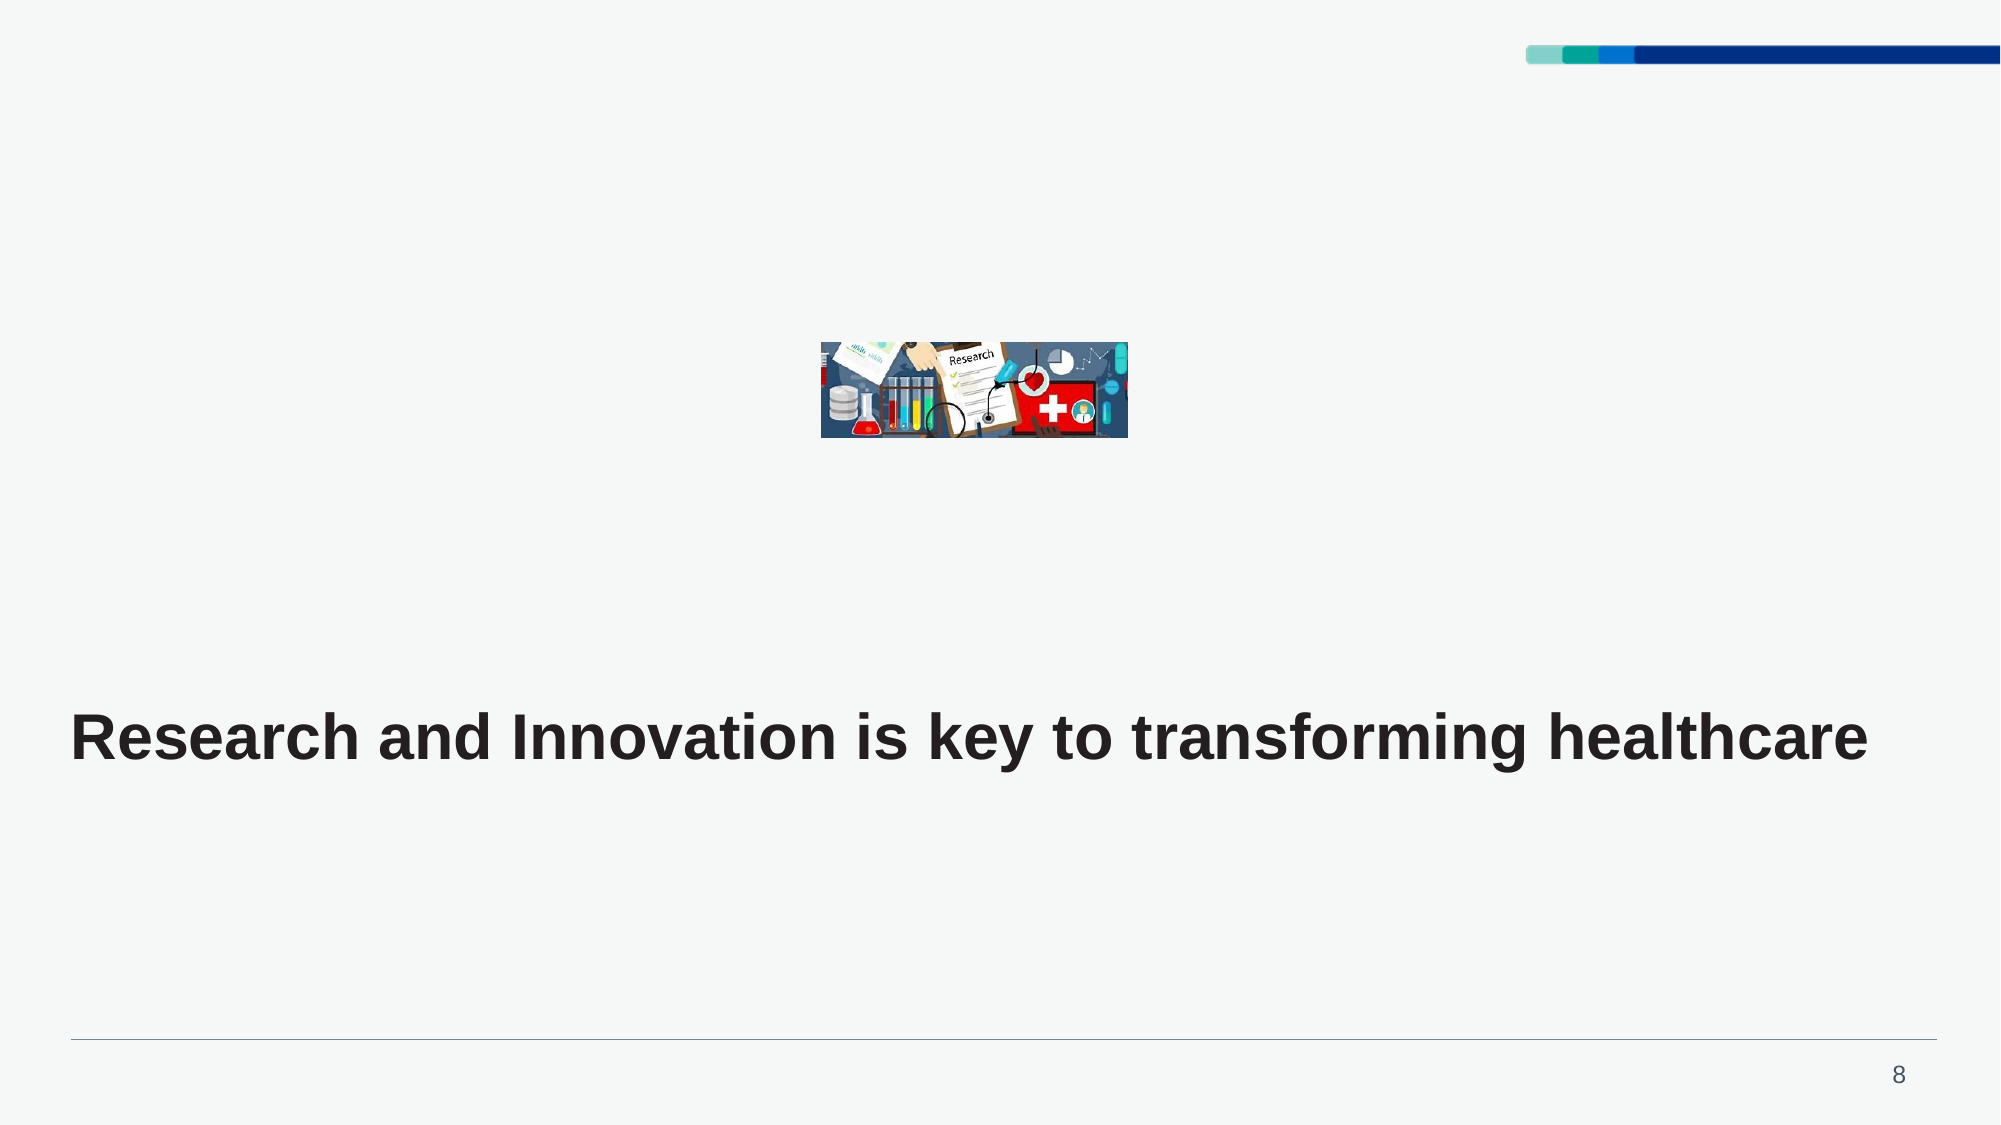

#
Research and Innovation is key to transforming healthcare